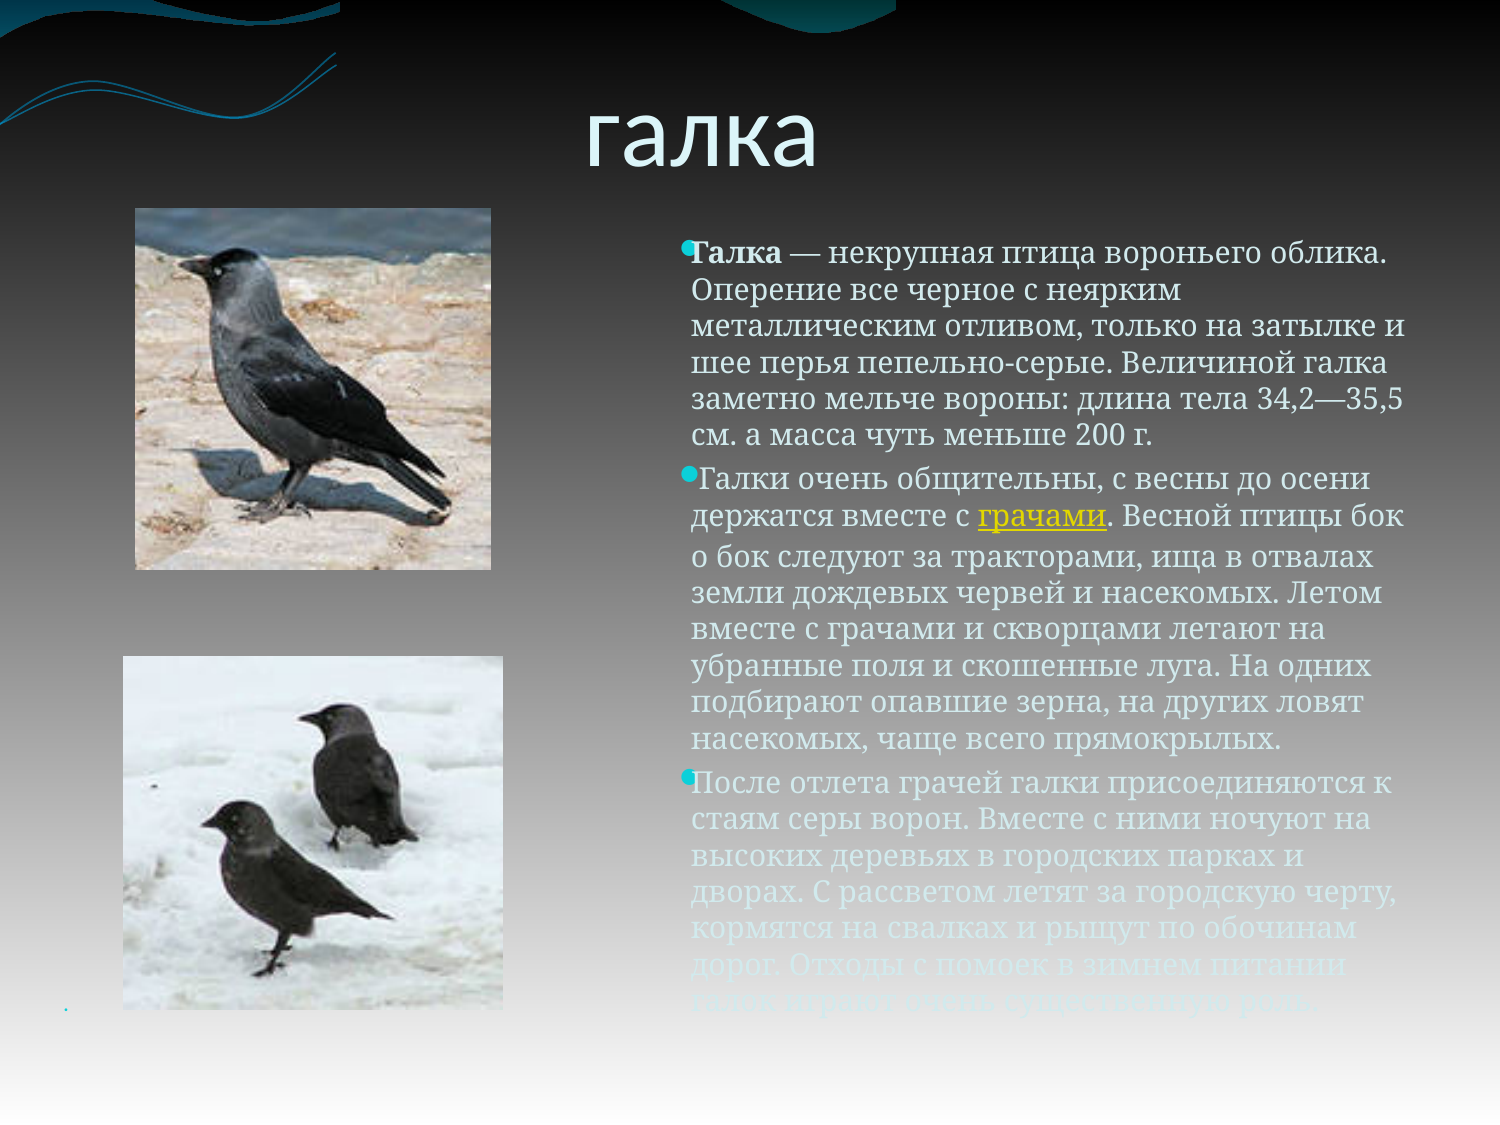

# галка
Галка — некрупная птица вороньего облика. Оперение все черное с неярким металлическим отливом, только на затылке и шее перья пепельно-серые. Величиной галка заметно мельче вороны: длина тела 34,2—35,5 см. а масса чуть меньше 200 г.
 Галки очень общительны, с весны до осени держатся вместе с грачами. Весной птицы бок о бок следуют за тракторами, ища в отвалах земли дождевых червей и насекомых. Летом вместе с грачами и скворцами летают на убранные поля и скошенные луга. На одних подбирают опавшие зерна, на других ловят насекомых, чаще всего прямокрылых.
После отлета грачей галки присоединяются к стаям серы ворон. Вместе с ними ночуют на высоких деревьях в городских парках и дворах. С рассветом летят за городскую черту, кормятся на свалках и рыщут по обочинам дорог. Отходы с помоек в зимнем питании галок играют очень существенную роль.